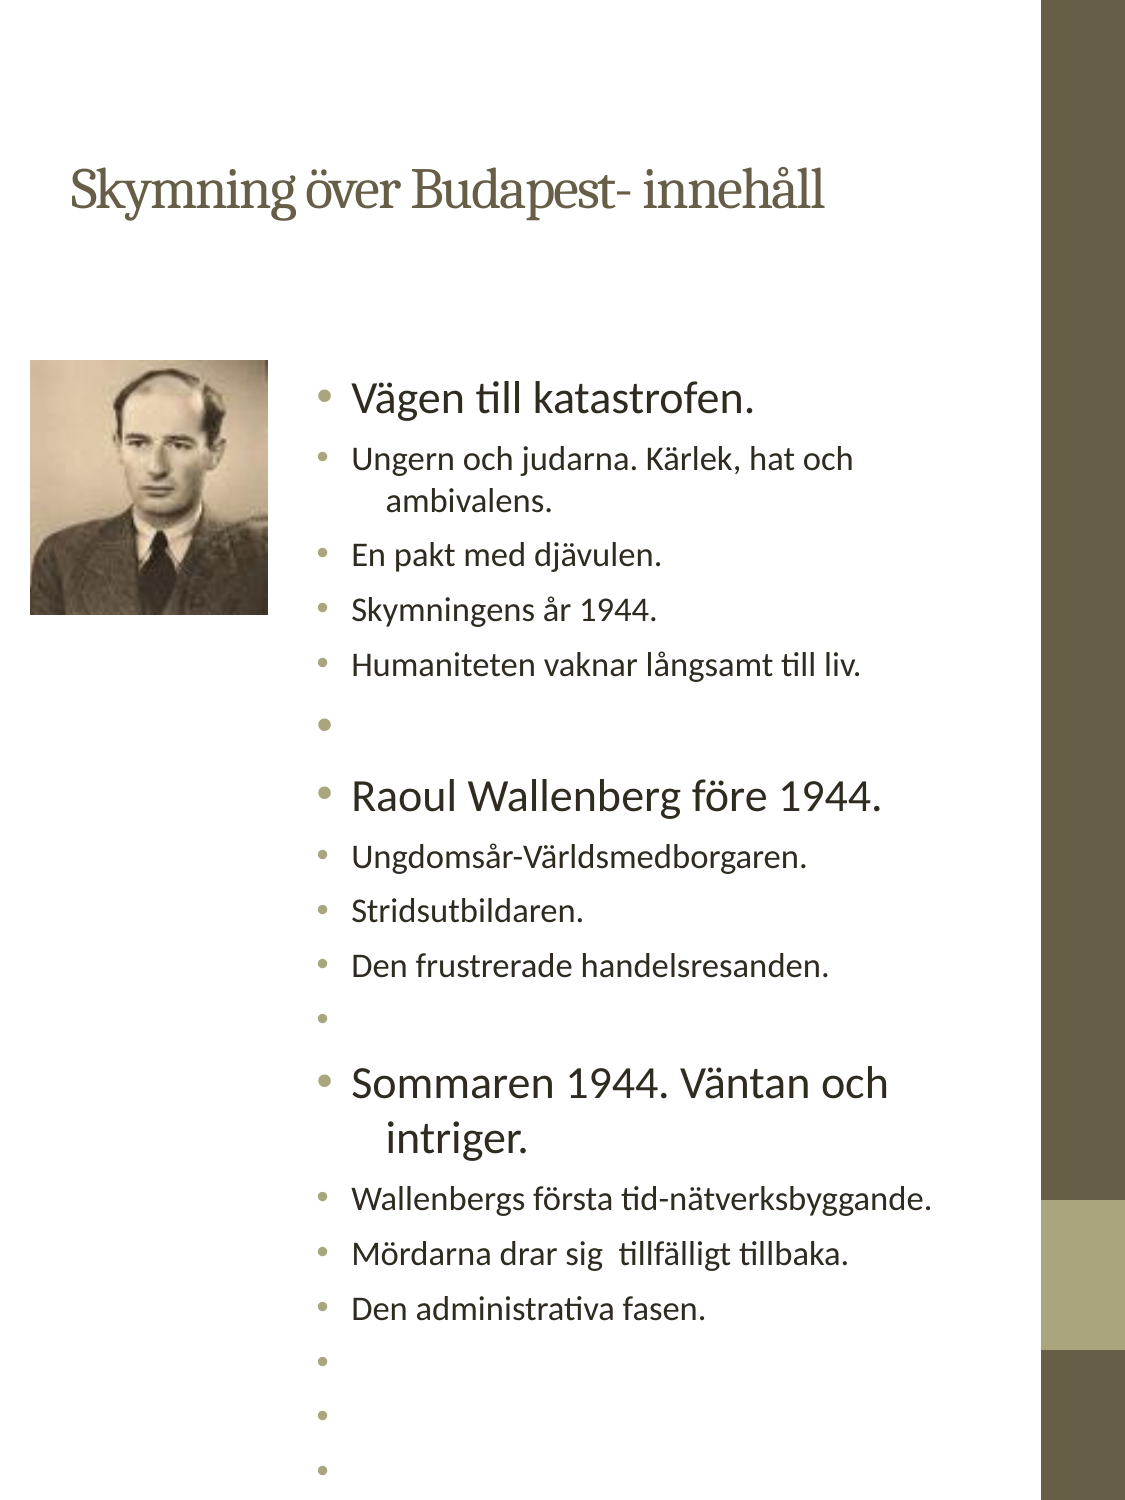

# Skymning över Budapest- innehåll
Vägen till katastrofen.
Ungern och judarna. Kärlek, hat och ambivalens.
En pakt med djävulen.
Skymningens år 1944.
Humaniteten vaknar långsamt till liv.
Raoul Wallenberg före 1944.
Ungdomsår-Världsmedborgaren.
Stridsutbildaren.
Den frustrerade handelsresanden.
Sommaren 1944. Väntan och intriger.
Wallenbergs första tid-nätverksbyggande.
Mördarna drar sig tillfälligt tillbaka.
Den administrativa fasen.